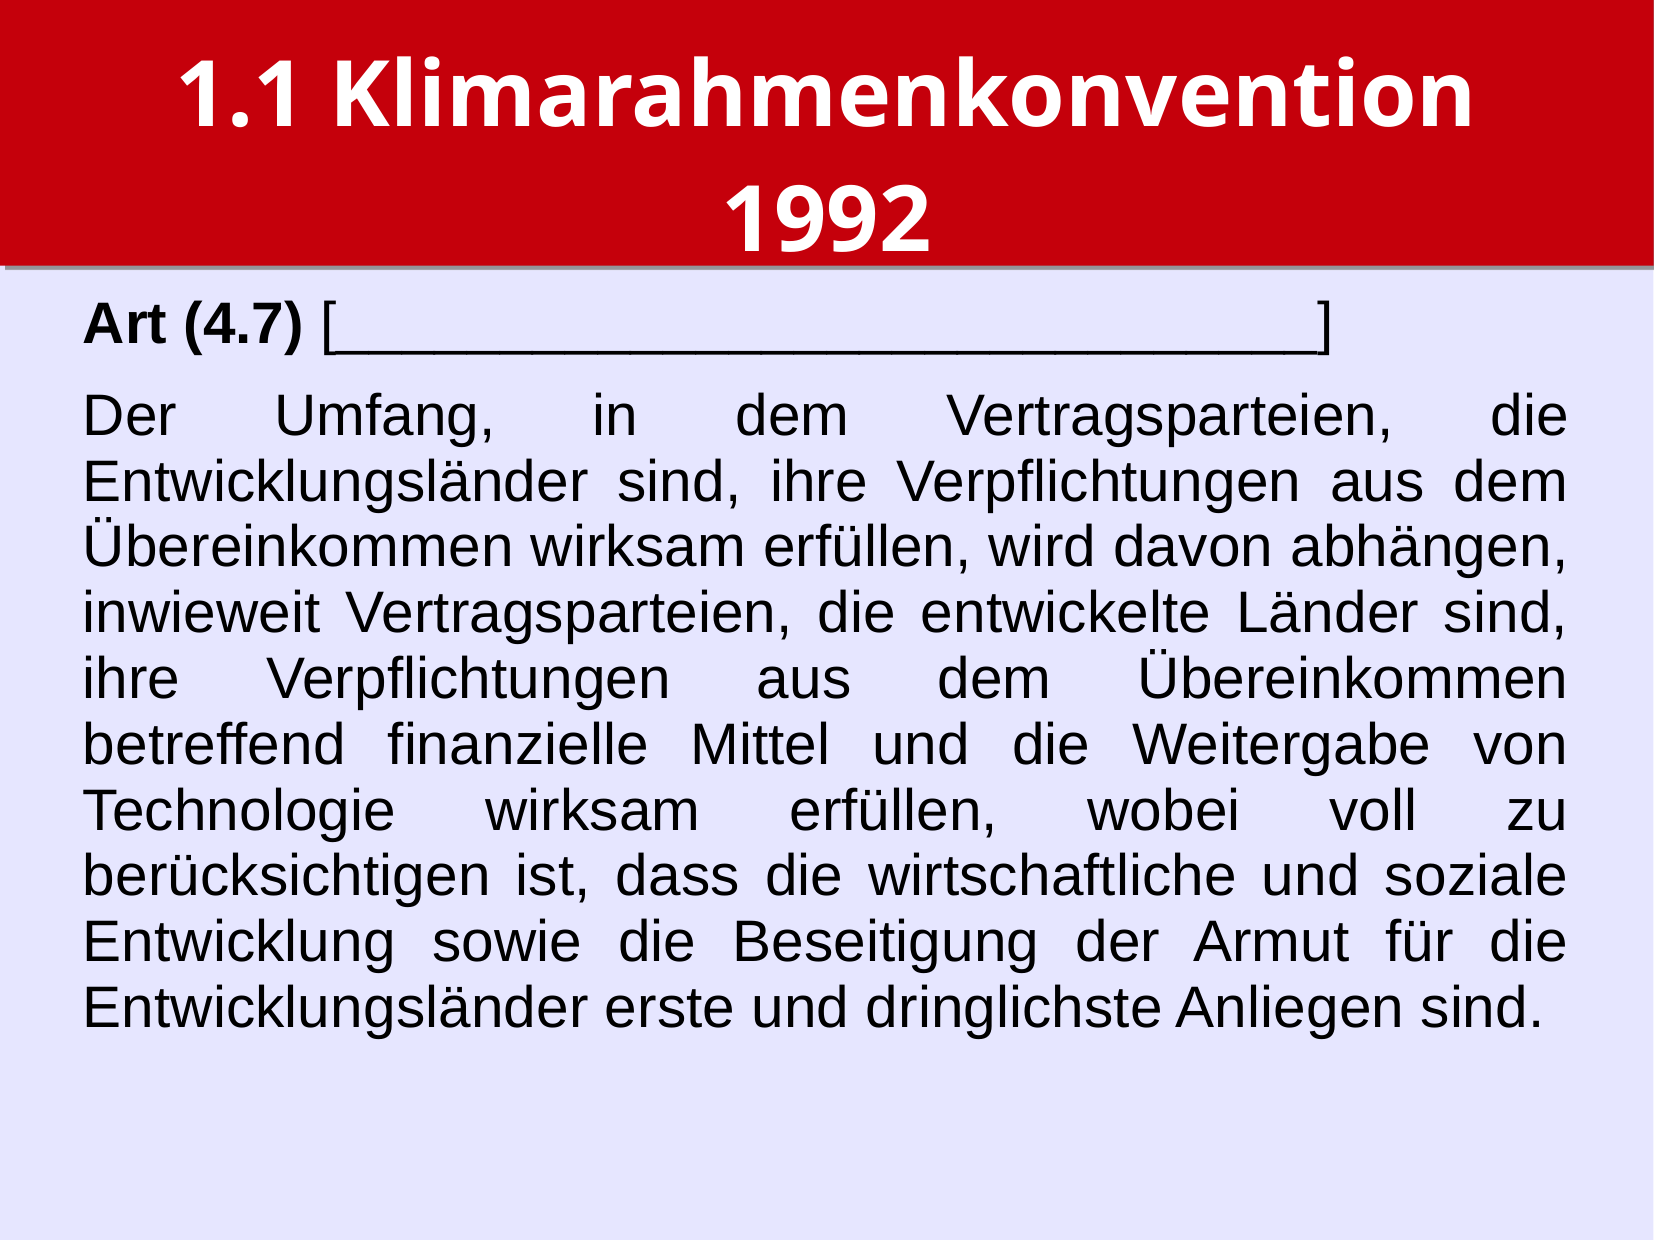

# 1.1 Klimarahmenkonvention 1992
Art (4.7) [______________________________]
Der Umfang, in dem Vertragsparteien, die Entwicklungsländer sind, ihre Verpflichtungen aus dem Übereinkommen wirksam erfüllen, wird davon abhängen, inwieweit Vertragsparteien, die entwickelte Länder sind, ihre Verpflichtungen aus dem Übereinkommen betreffend finanzielle Mittel und die Weitergabe von Technologie wirksam erfüllen, wobei voll zu berücksichtigen ist, dass die wirtschaftliche und soziale Entwicklung sowie die Beseitigung der Armut für die Entwicklungsländer erste und dringlichste Anliegen sind.